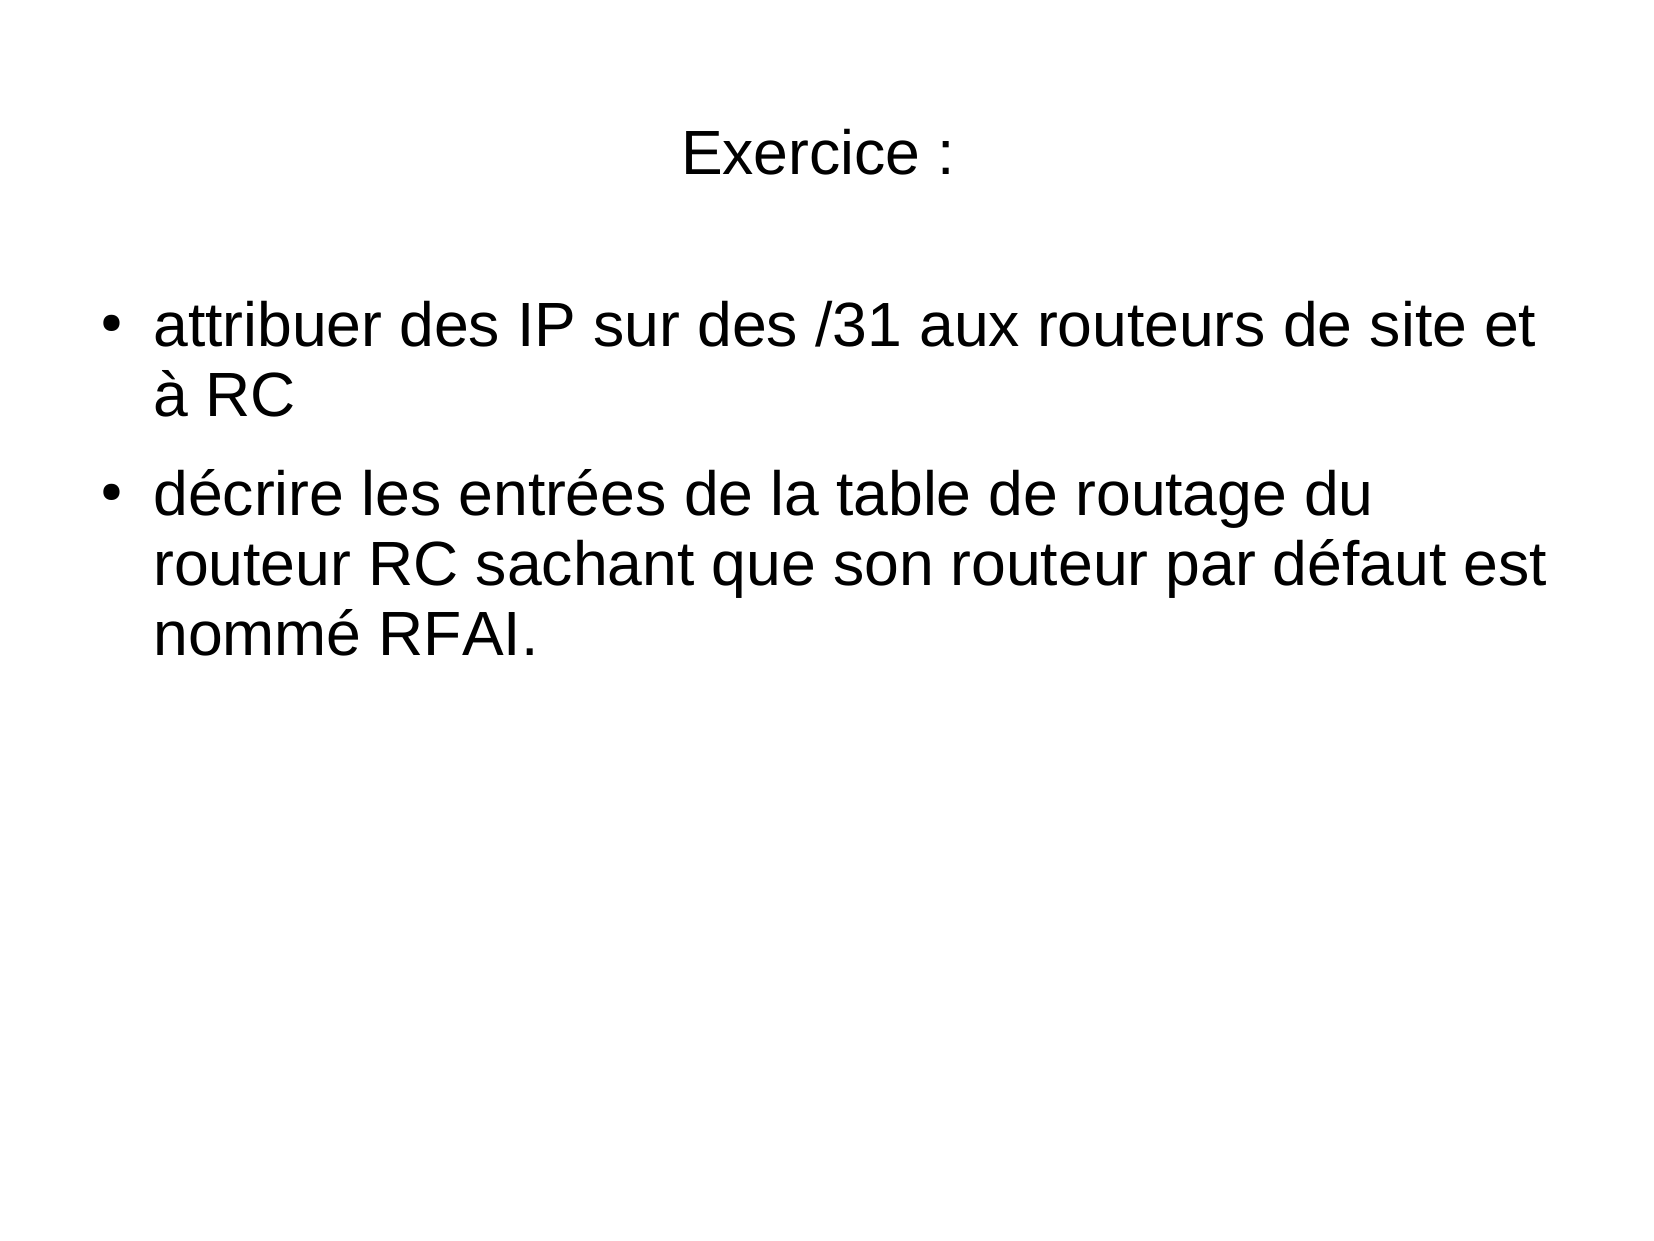

# Exercice :
attribuer des IP sur des /31 aux routeurs de site et à RC
décrire les entrées de la table de routage du routeur RC sachant que son routeur par défaut est nommé RFAI.